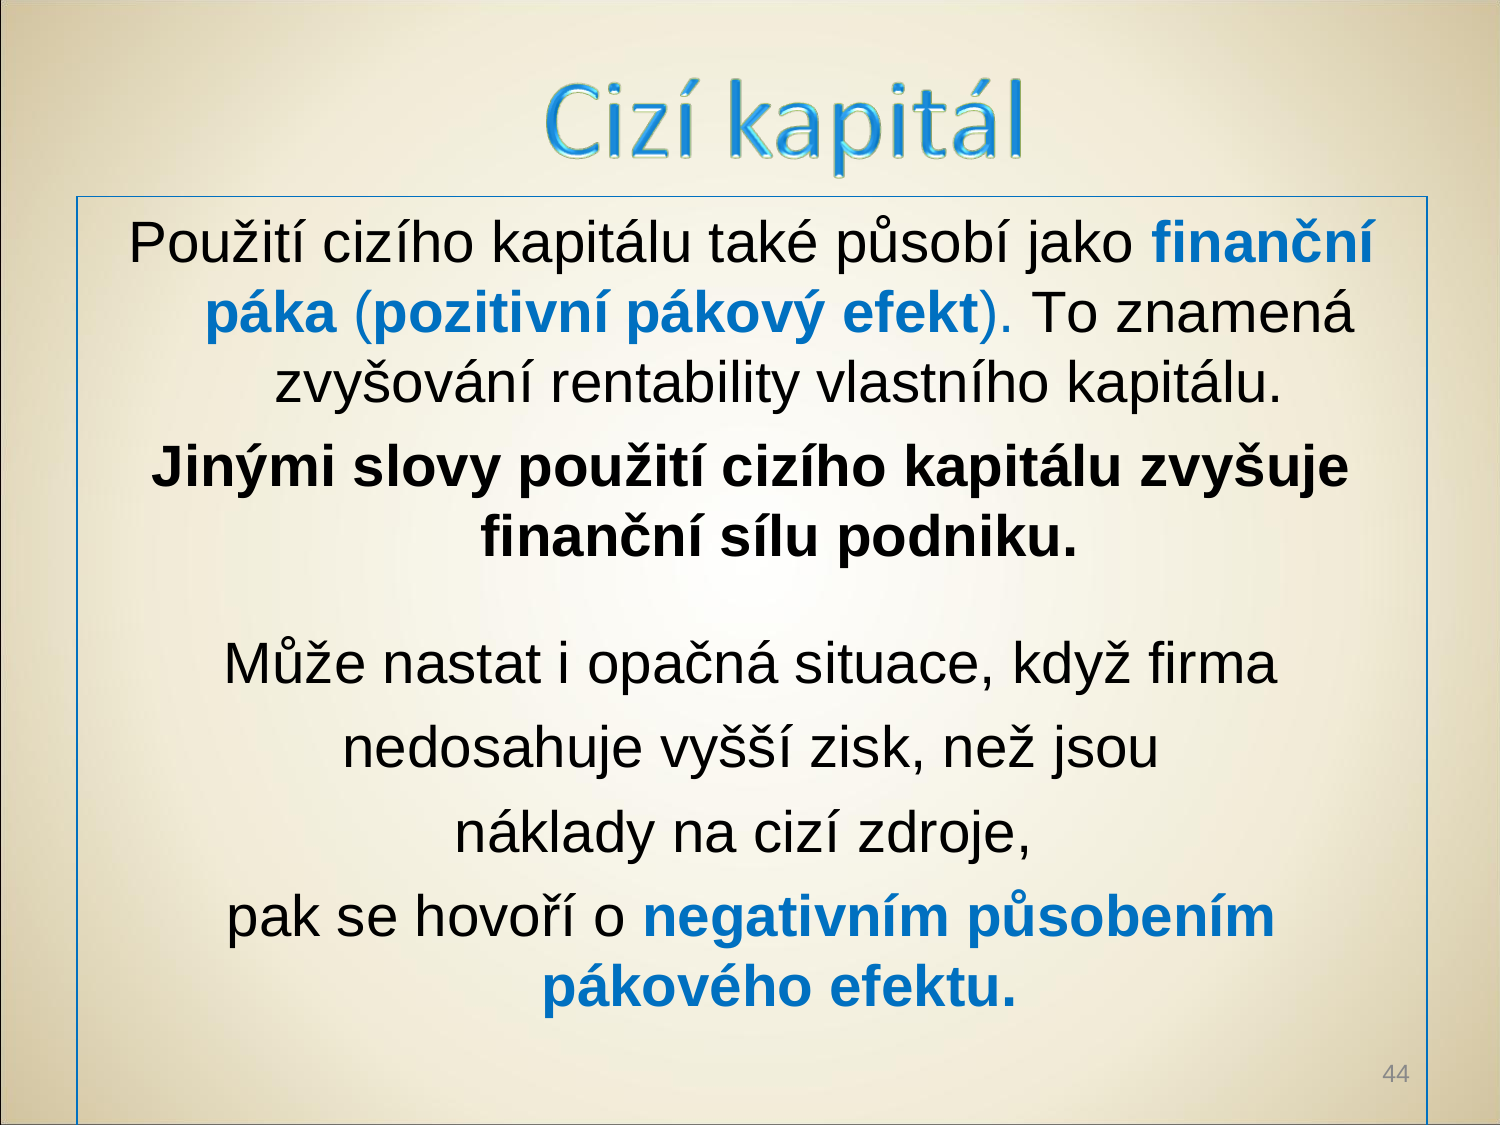

# Použití cizího kapitálu také působí jako finanční páka (pozitivní pákový efekt). To znamená zvyšování rentability vlastního kapitálu.
Jinými slovy použití cizího kapitálu zvyšuje finanční sílu podniku.
Může nastat i opačná situace, když firma
nedosahuje vyšší zisk, než jsou
náklady na cizí zdroje,
pak se hovoří o negativním působením pákového efektu.